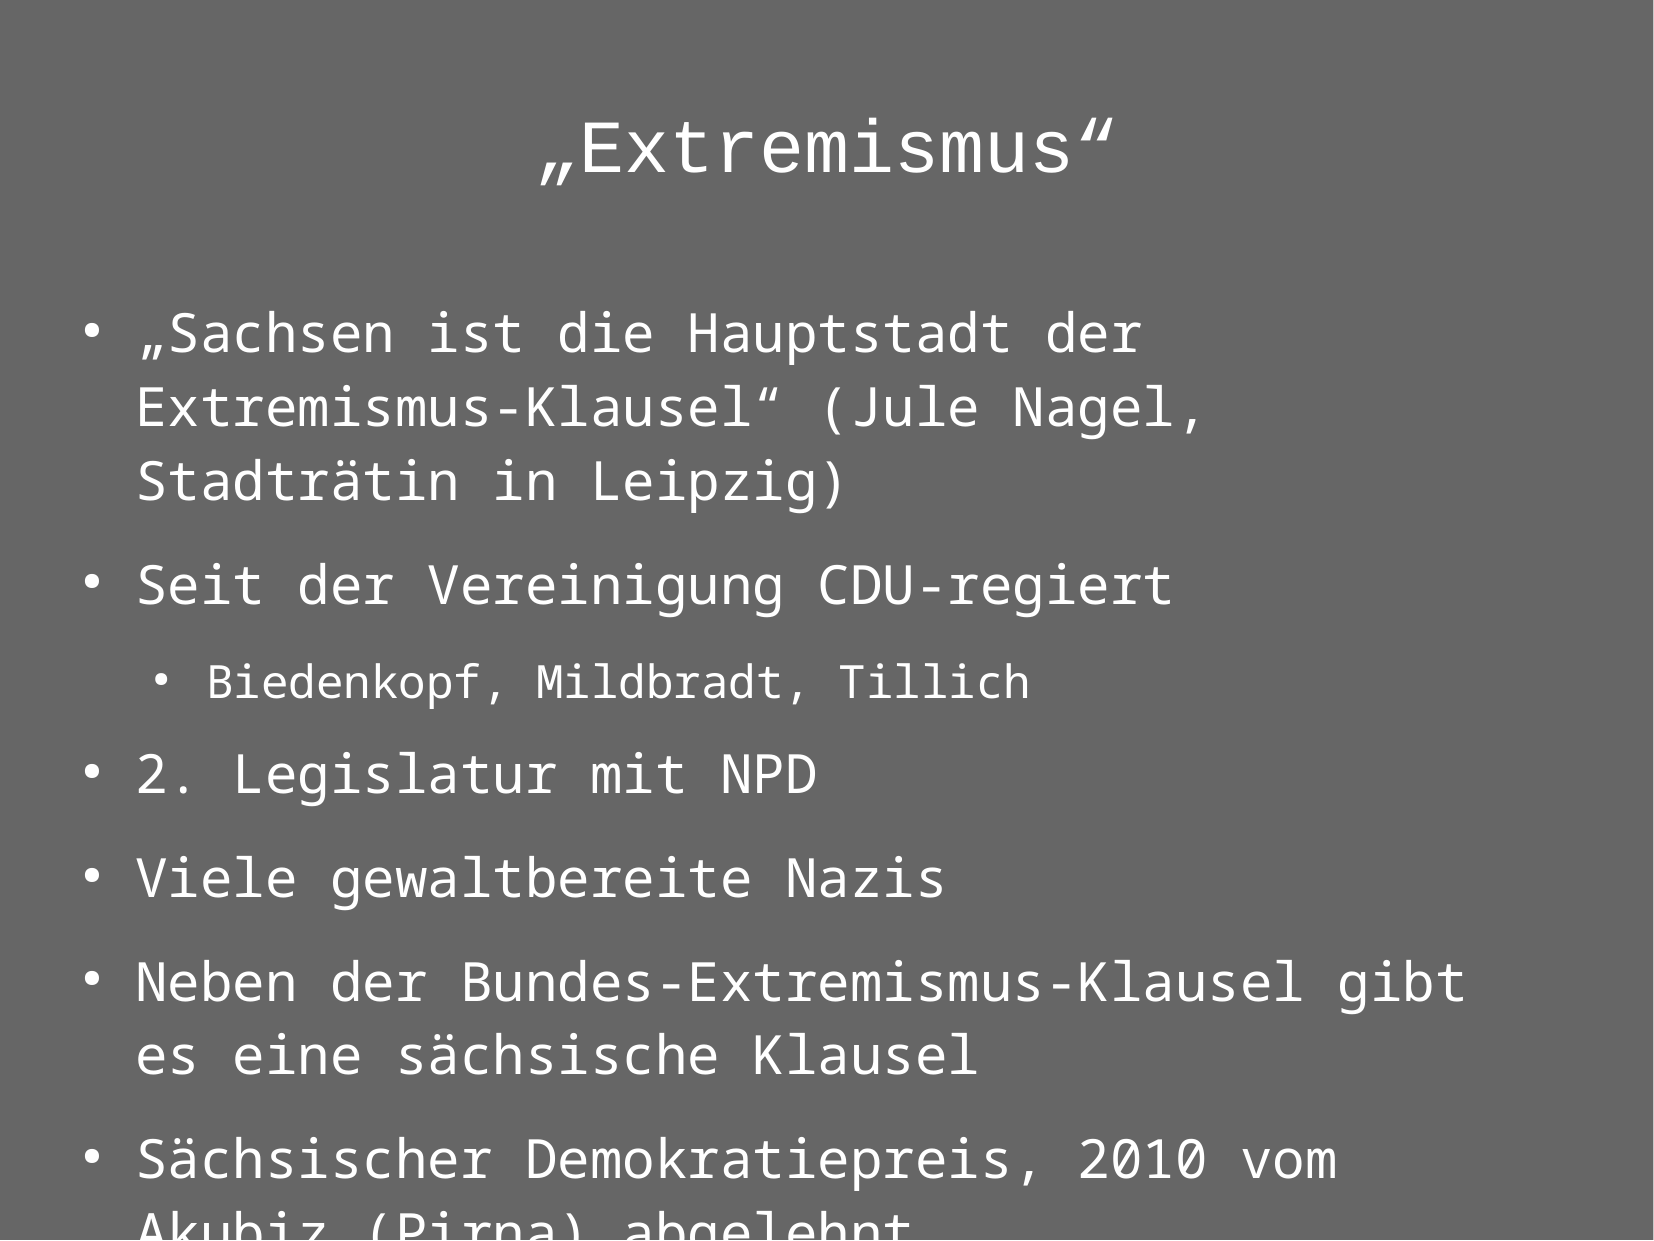

# „Extremismus“
„Sachsen ist die Hauptstadt der Extremismus-Klausel“ (Jule Nagel, Stadträtin in Leipzig)
Seit der Vereinigung CDU-regiert
Biedenkopf, Mildbradt, Tillich
2. Legislatur mit NPD
Viele gewaltbereite Nazis
Neben der Bundes-Extremismus-Klausel gibt es eine sächsische Klausel
Sächsischer Demokratiepreis, 2010 vom Akubiz (Pirna) abgelehnt
2011 eigener Preis der Landesregierung